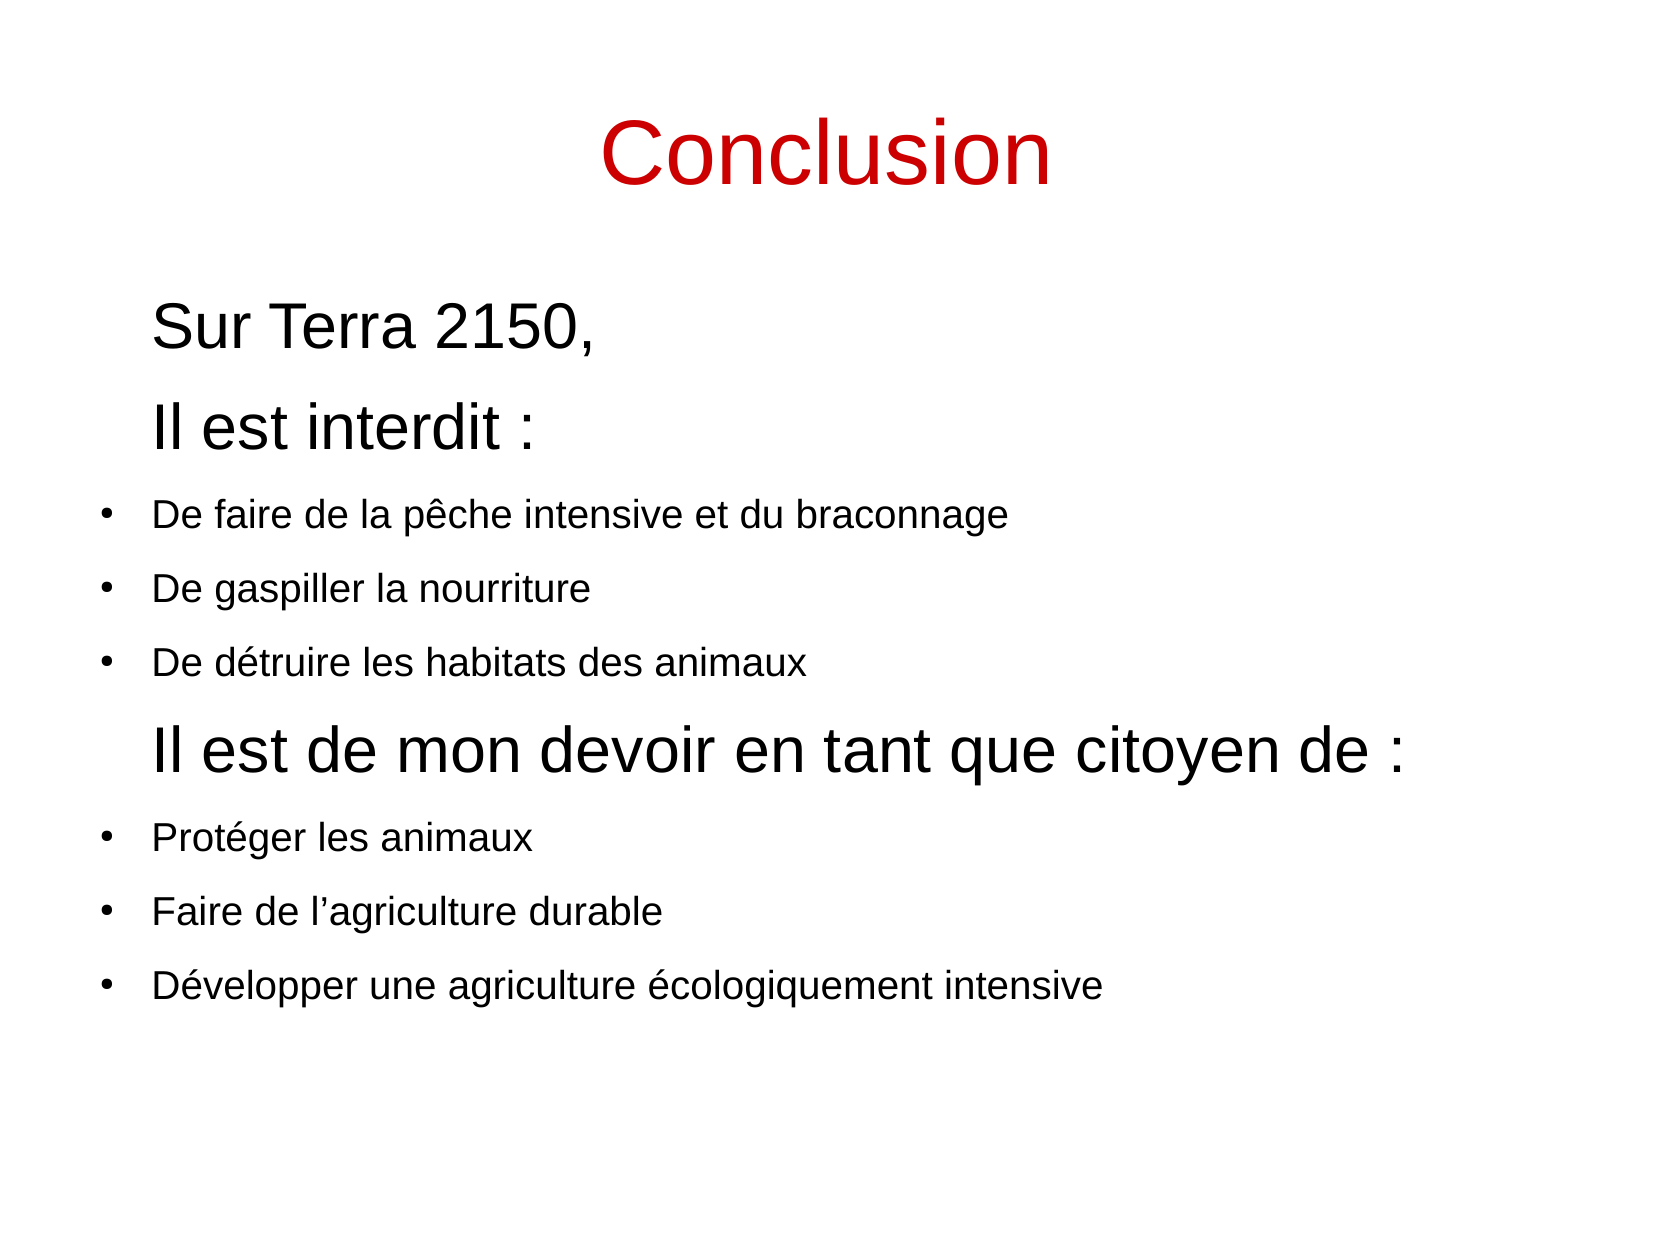

# Conclusion
Sur Terra 2150,
Il est interdit :
De faire de la pêche intensive et du braconnage
De gaspiller la nourriture
De détruire les habitats des animaux
Il est de mon devoir en tant que citoyen de :
Protéger les animaux
Faire de l’agriculture durable
Développer une agriculture écologiquement intensive